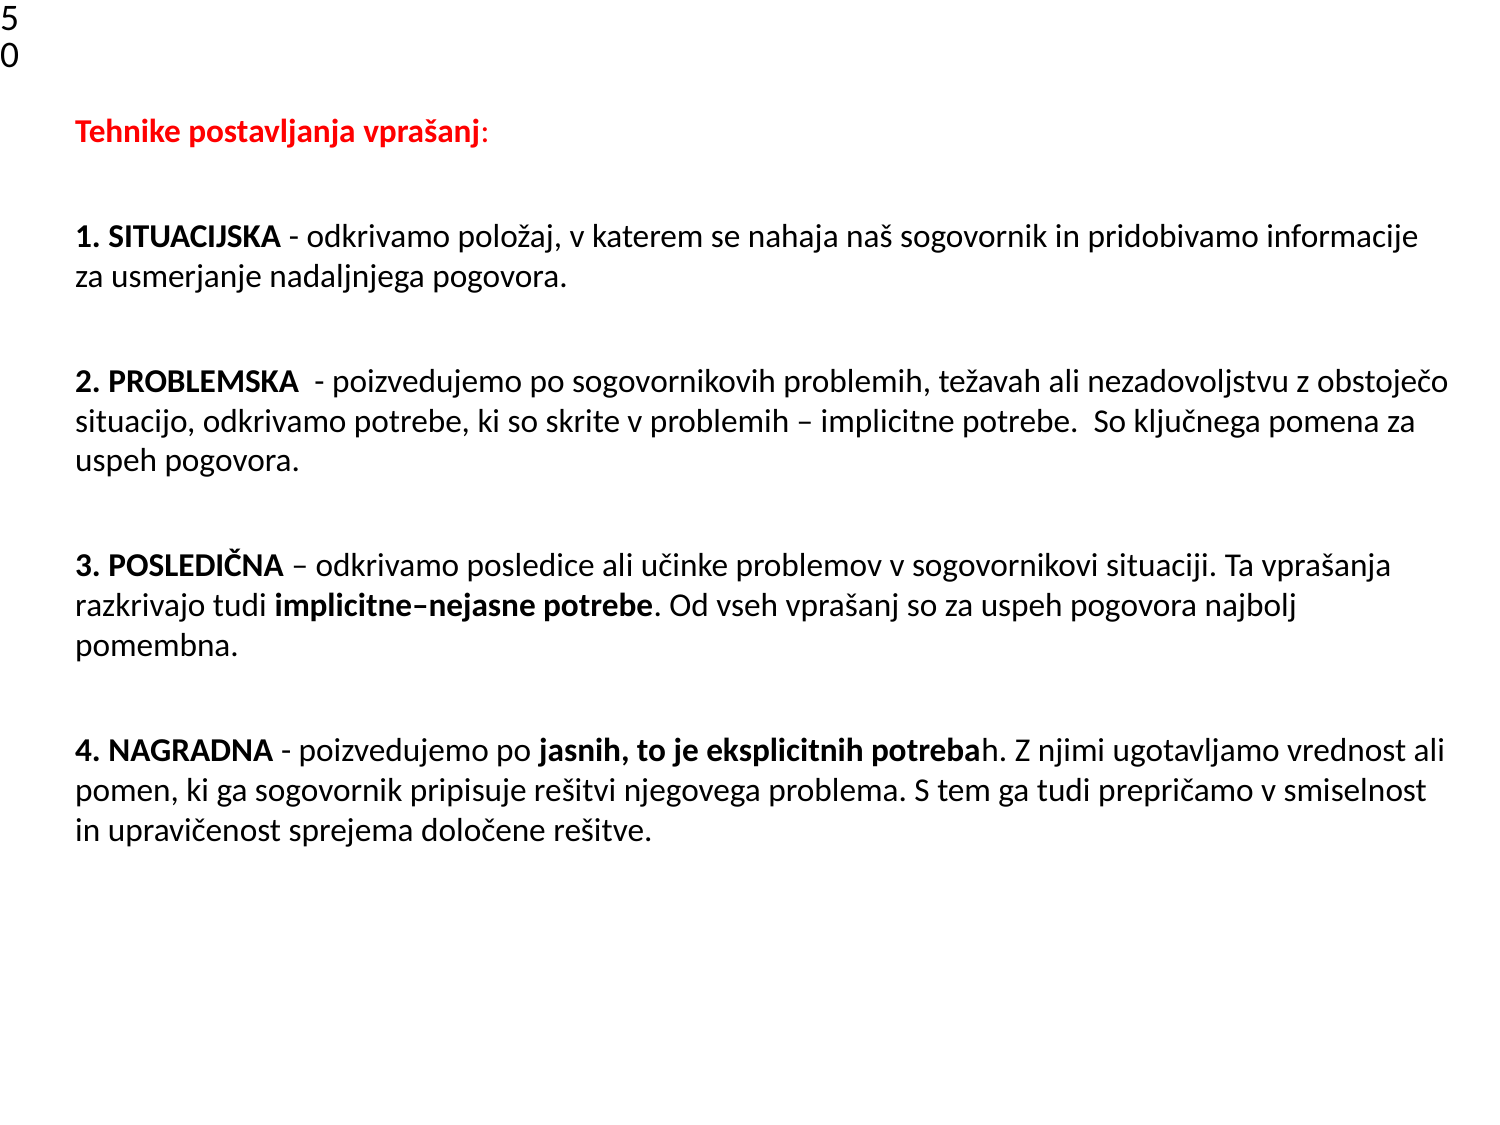

Tehnike postavljanja vprašanj:
1. SITUACIJSKA - odkrivamo položaj, v katerem se nahaja naš sogovornik in pridobivamo informacije za usmerjanje nadaljnjega pogovora.
2. PROBLEMSKA - poizvedujemo po sogovornikovih problemih, težavah ali nezadovoljstvu z obstoječo situacijo, odkrivamo potrebe, ki so skrite v problemih – implicitne potrebe. So ključnega pomena za uspeh pogovora.
3. POSLEDIČNA – odkrivamo posledice ali učinke problemov v sogovornikovi situaciji. Ta vprašanja razkrivajo tudi implicitne–nejasne potrebe. Od vseh vprašanj so za uspeh pogovora najbolj pomembna.
4. NAGRADNA - poizvedujemo po jasnih, to je eksplicitnih potrebah. Z njimi ugotavljamo vrednost ali pomen, ki ga sogovornik pripisuje rešitvi njegovega problema. S tem ga tudi prepričamo v smiselnost in upravičenost sprejema določene rešitve.